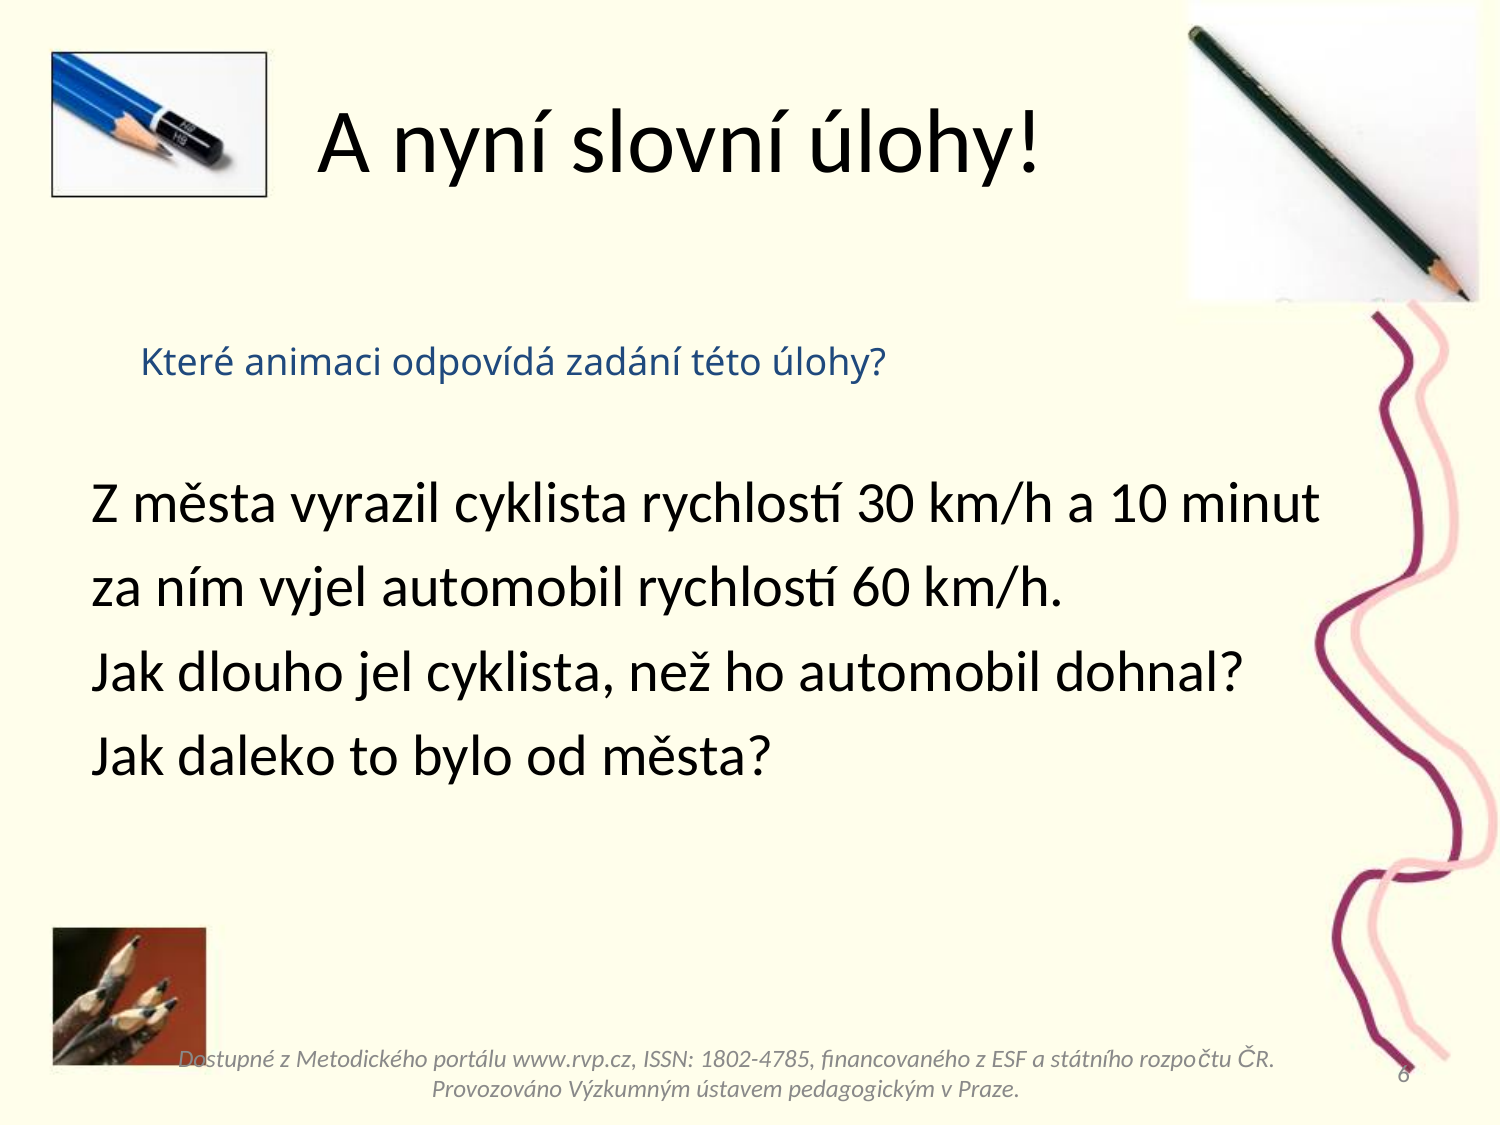

# A nyní slovní úlohy!
Které animaci odpovídá zadání této úlohy?
Z města vyrazil cyklista rychlostí 30 km/h a 10 minut
za ním vyjel automobil rychlostí 60 km/h.
Jak dlouho jel cyklista, než ho automobil dohnal?
Jak daleko to bylo od města?
Dostupné z Metodického portálu www.rvp.cz, ISSN: 1802-4785, financovaného z ESF a státního rozpočtu ČR. Provozováno Výzkumným ústavem pedagogickým v Praze.
6